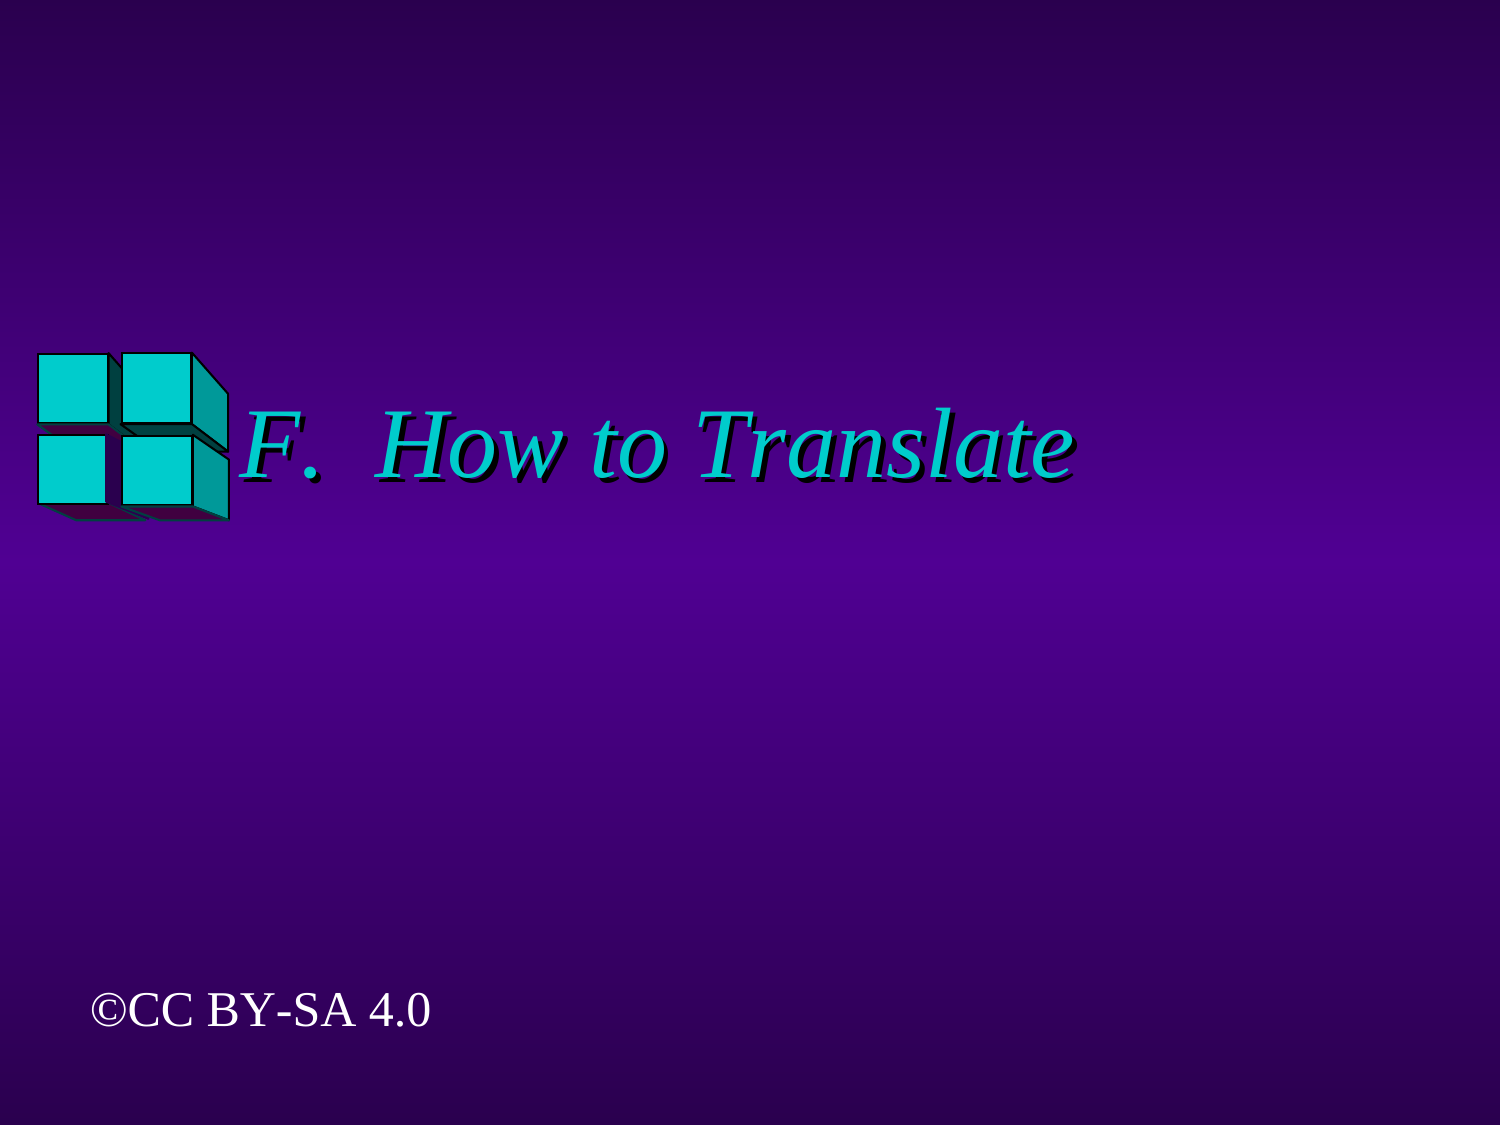

# F. How to Translate
©CC BY-SA 4.0